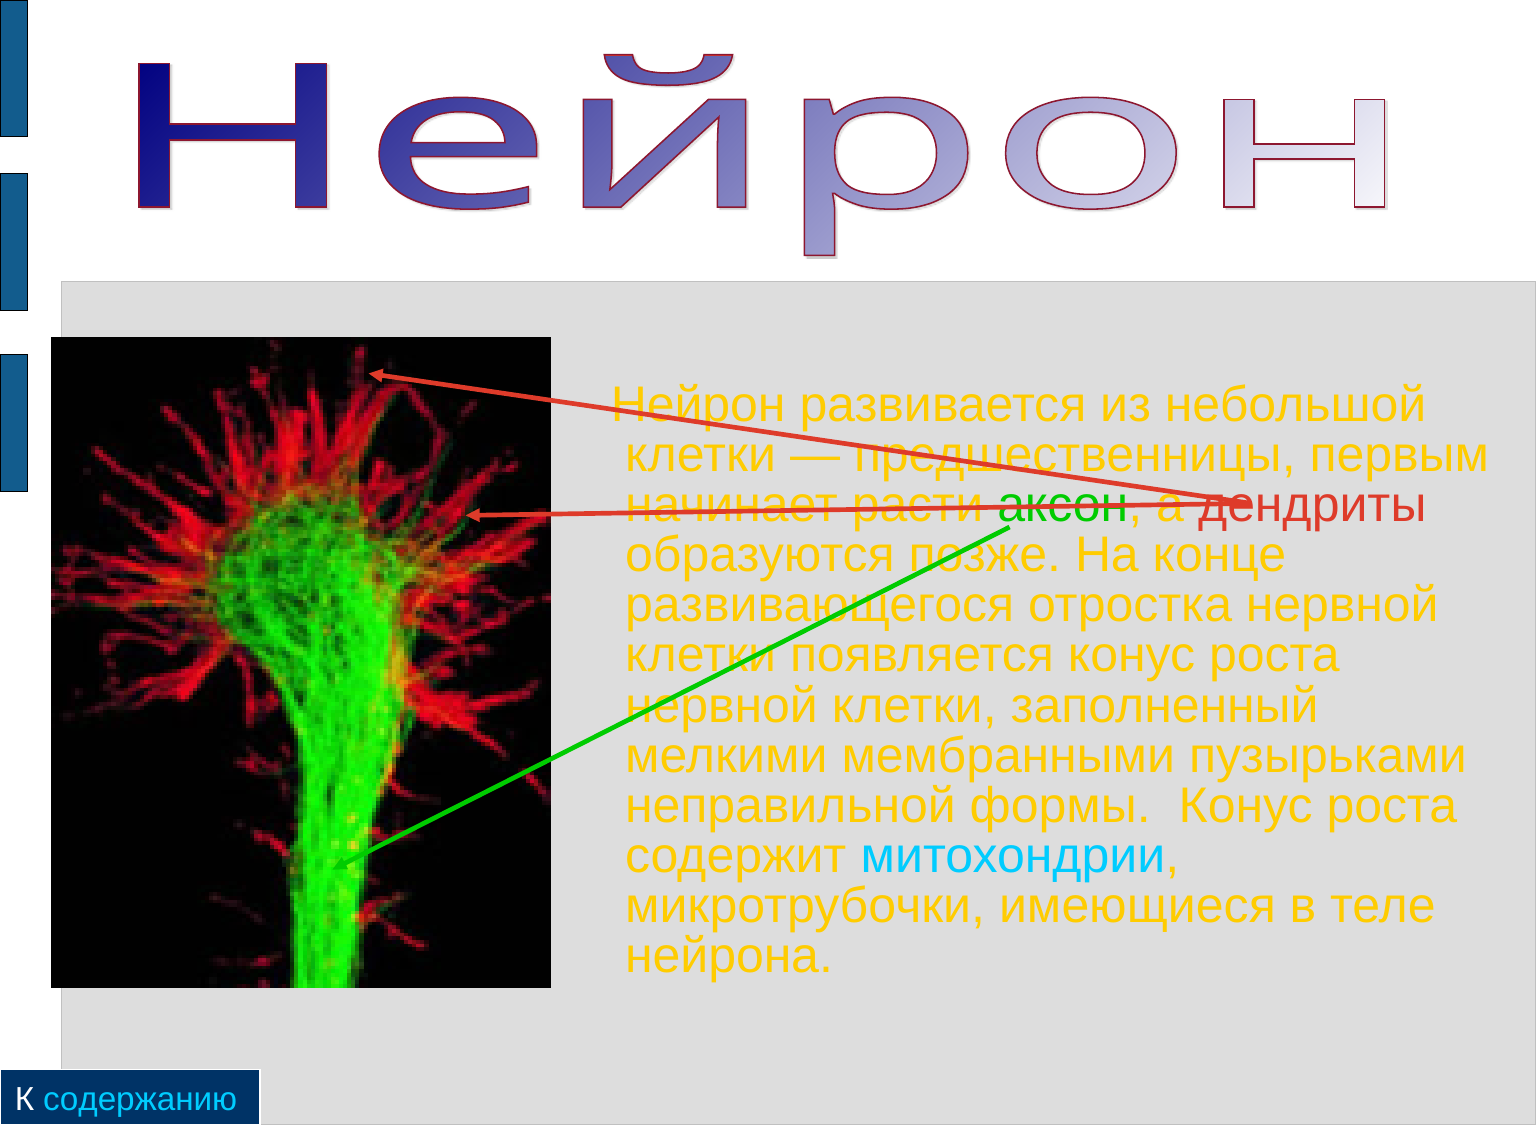

Нейрон
# Нейрон развивается из небольшой клетки — предшественницы, первым начинает расти аксон, а дендриты образуются позже. На конце развивающегося отростка нервной клетки появляется конус роста нервной клетки, заполненный мелкими мембранными пузырьками неправильной формы. Конус роста содержит митохондрии, микротрубочки, имеющиеся в теле нейрона.
К содержанию